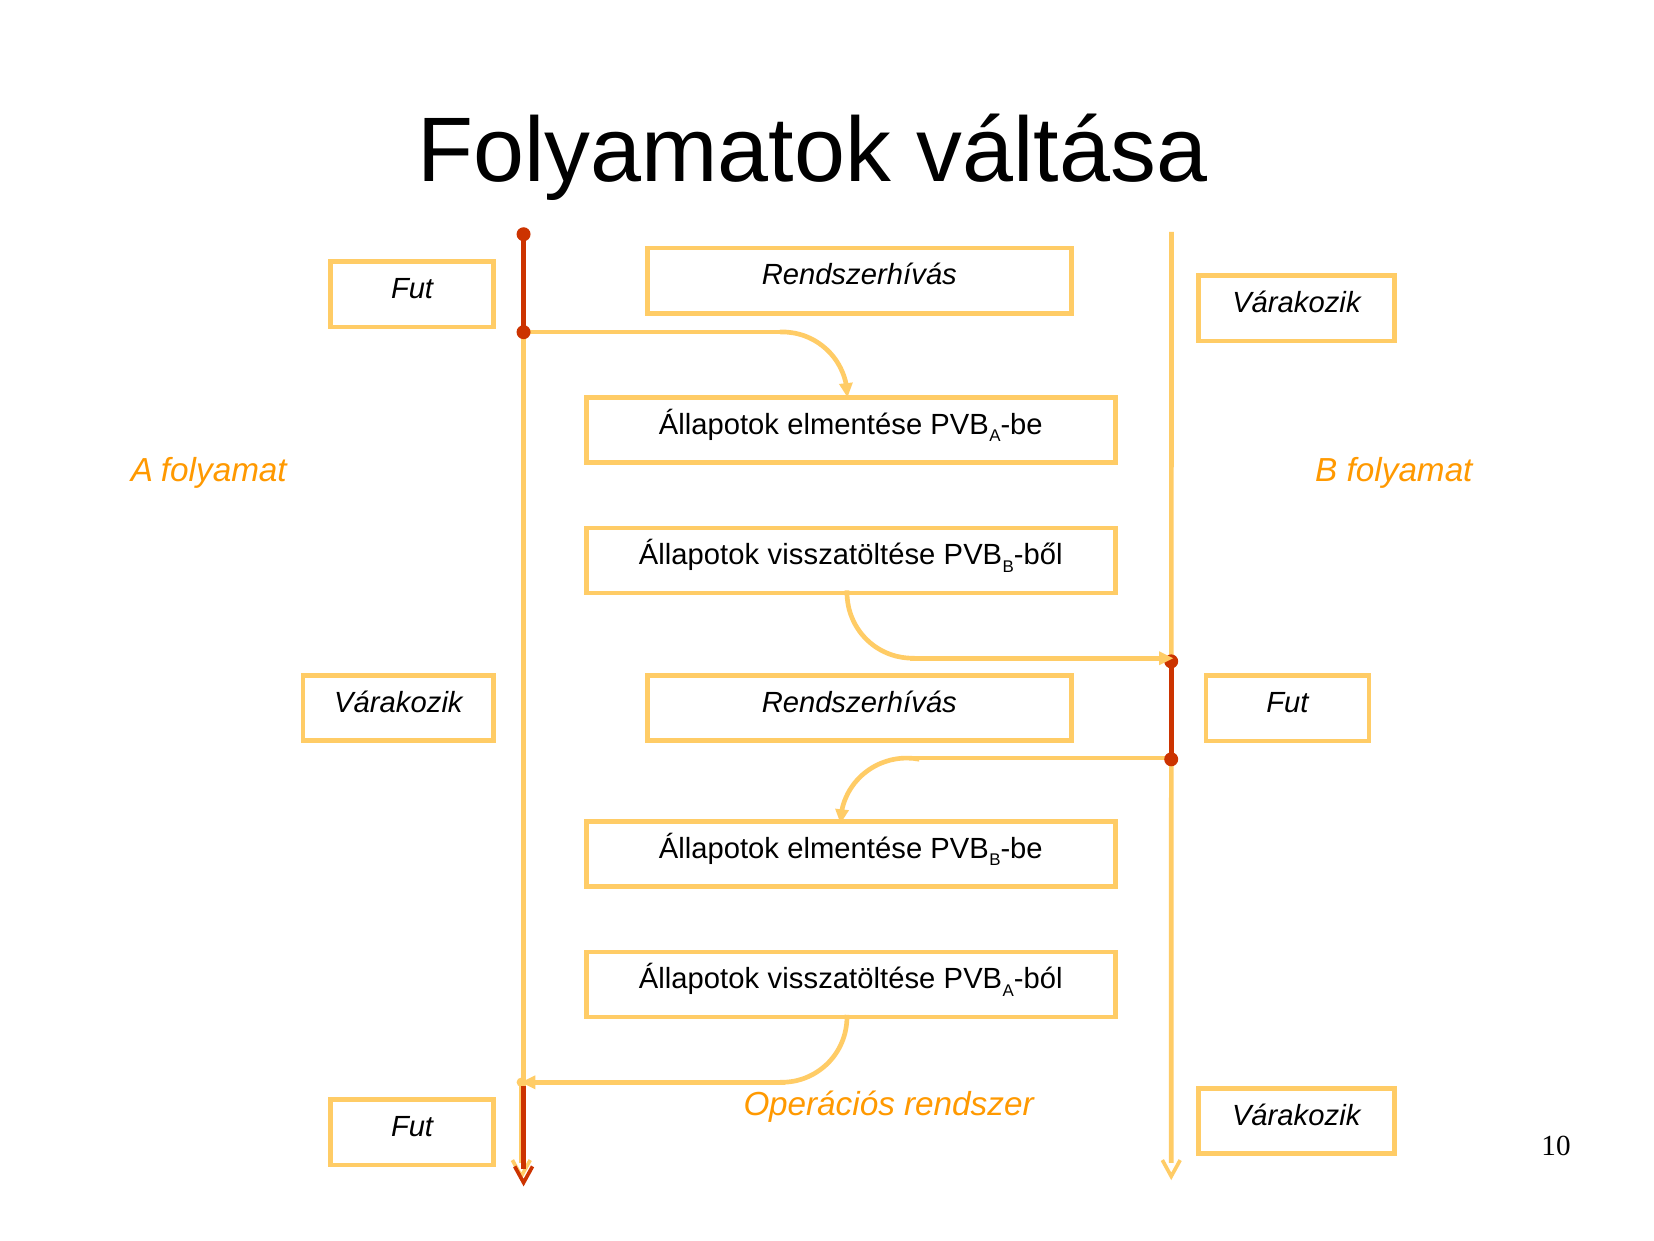

# Folyamatok váltása
Rendszerhívás
Fut
Várakozik
Állapotok elmentése PVBA-be
A folyamat
B folyamat
. . .
Állapotok visszatöltése PVBB-ből
Várakozik
Rendszerhívás
Fut
Állapotok elmentése PVBB-be
. . .
Állapotok visszatöltése PVBA-ból
Operációs rendszer
Várakozik
Fut
10